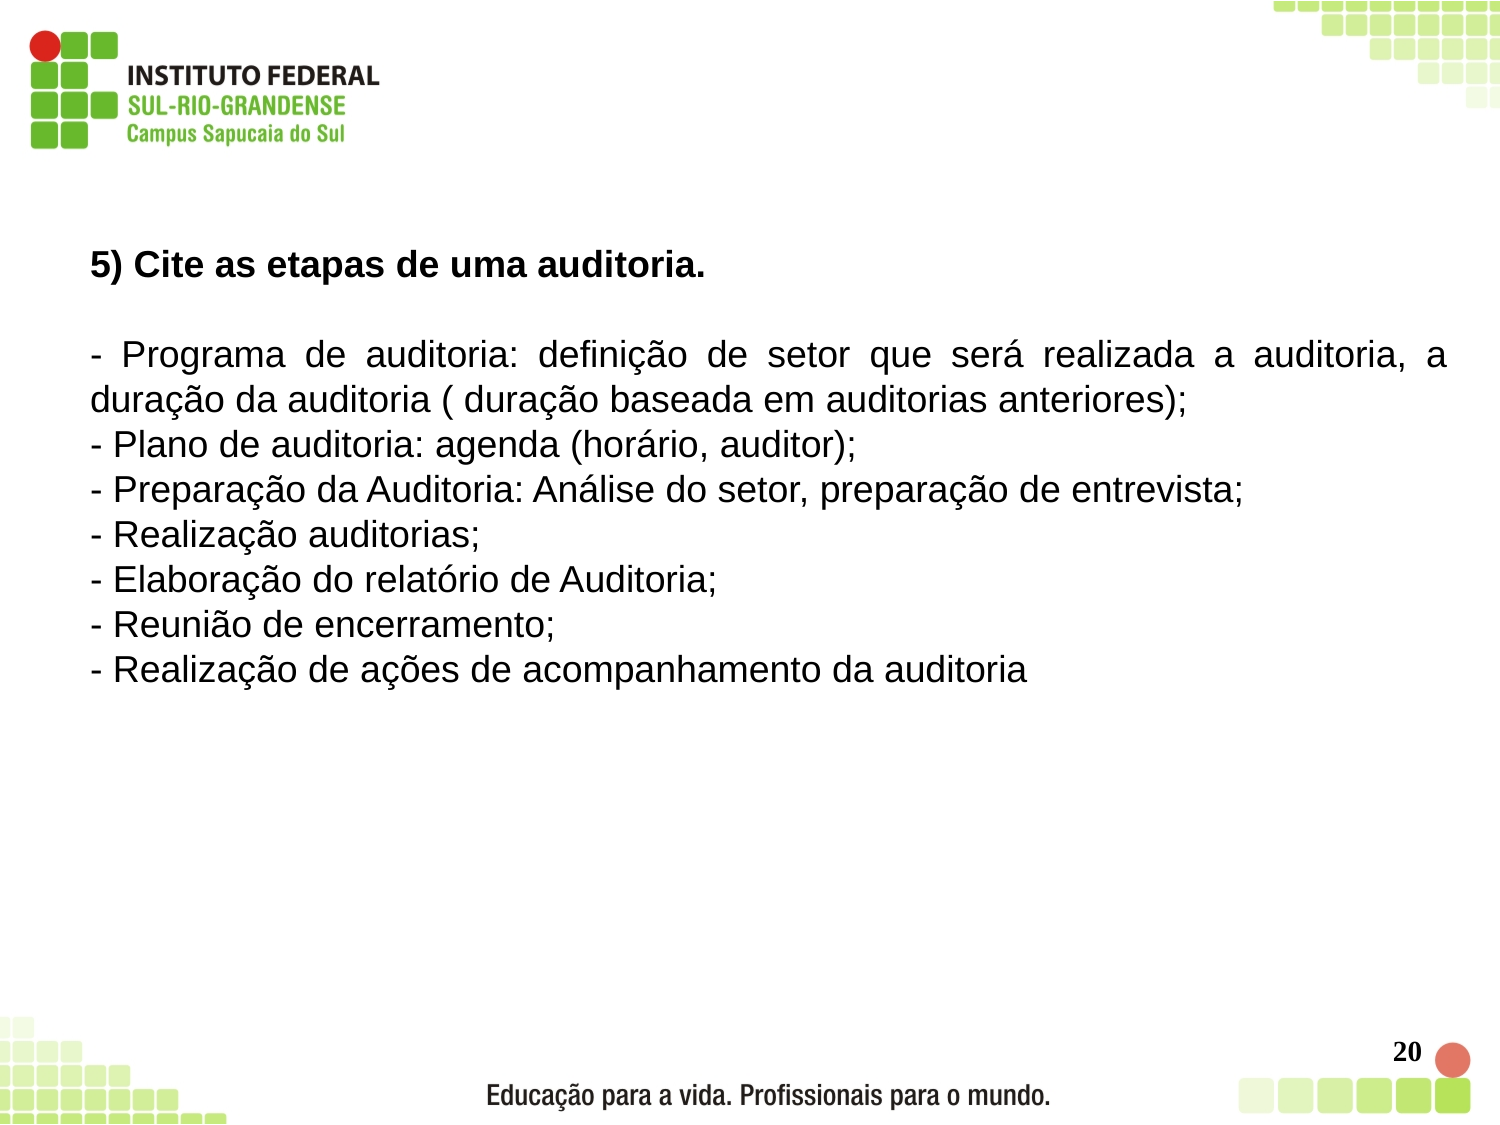

5) Cite as etapas de uma auditoria.
- Programa de auditoria: definição de setor que será realizada a auditoria, a duração da auditoria ( duração baseada em auditorias anteriores);
- Plano de auditoria: agenda (horário, auditor);
- Preparação da Auditoria: Análise do setor, preparação de entrevista;
- Realização auditorias;
- Elaboração do relatório de Auditoria;
- Reunião de encerramento;
- Realização de ações de acompanhamento da auditoria